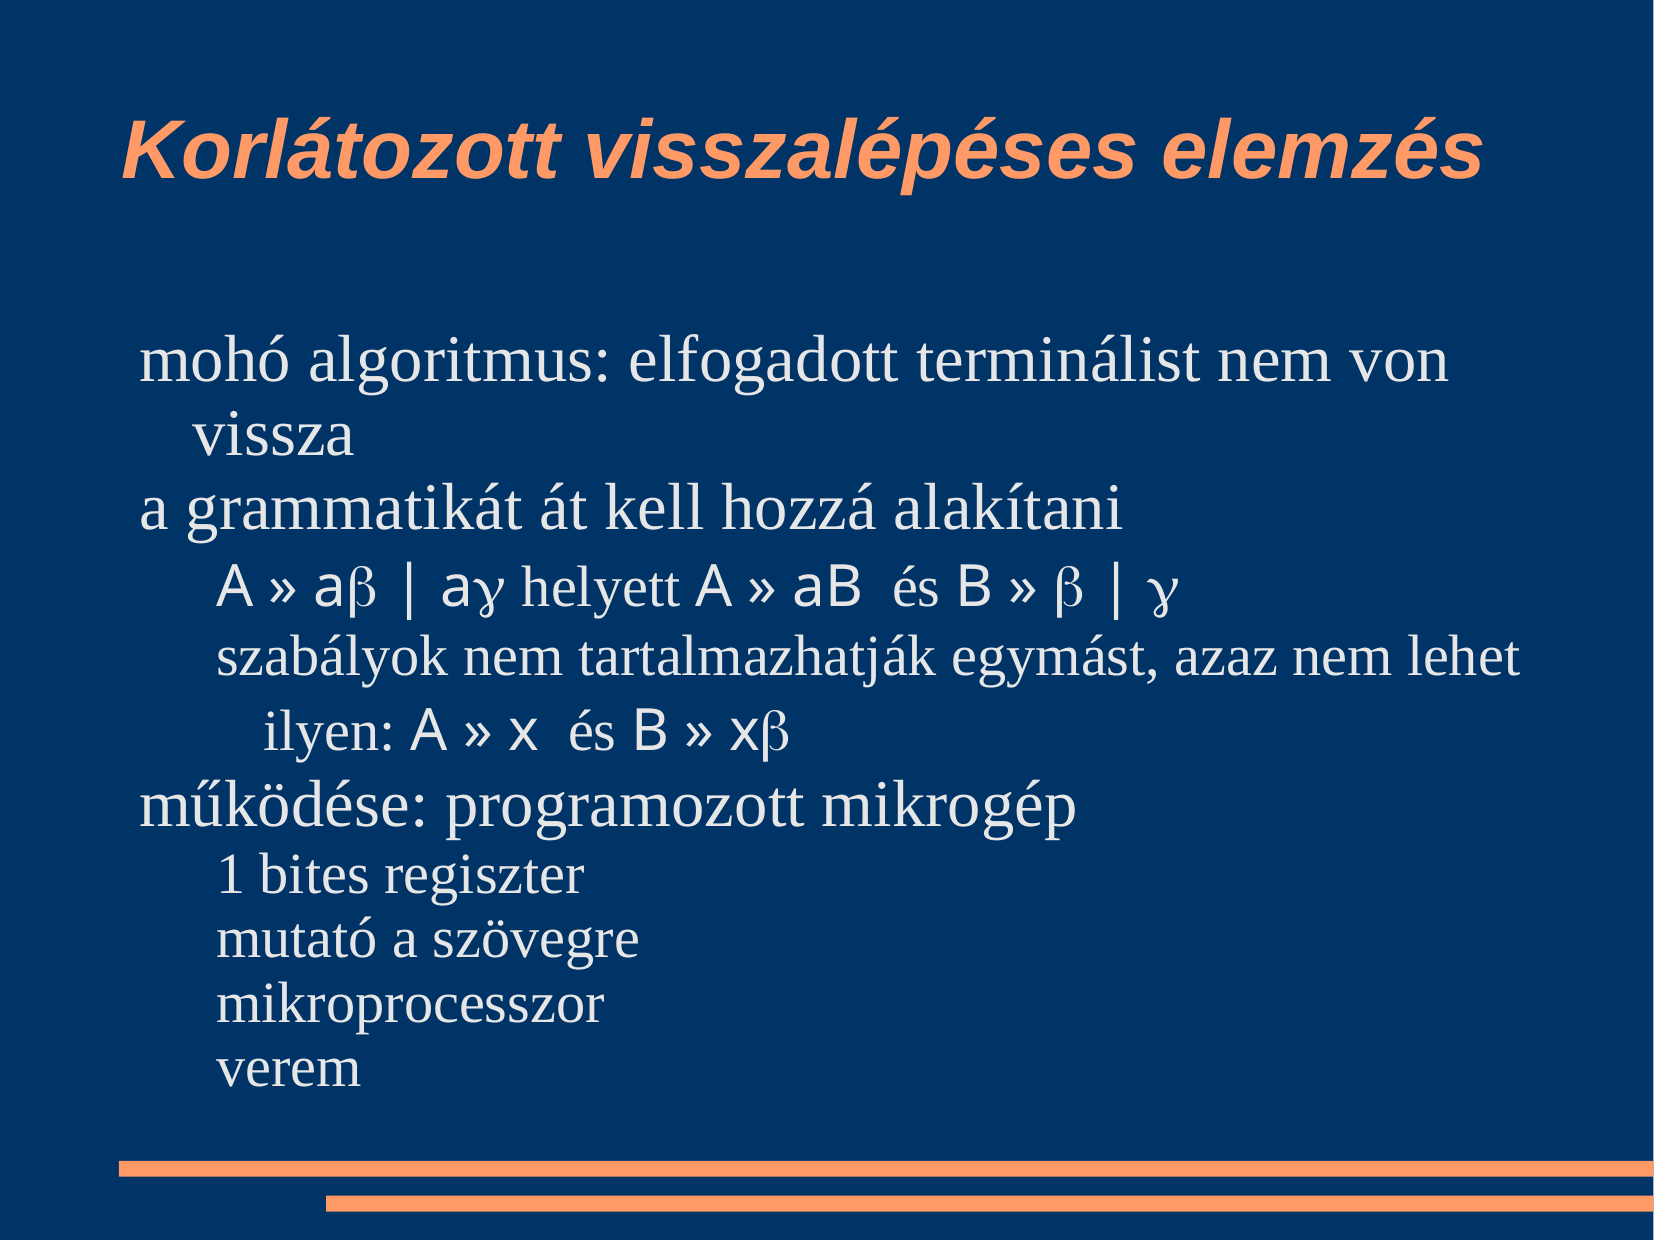

# Korlátozott visszalépéses elemzés
mohó algoritmus: elfogadott terminálist nem von vissza
a grammatikát át kell hozzá alakítani
A » ab | ag helyett A » aB és B » b | g
szabályok nem tartalmazhatják egymást, azaz nem lehet ilyen: A » x és B » xb
működése: programozott mikrogép
1 bites regiszter
mutató a szövegre
mikroprocesszor
verem